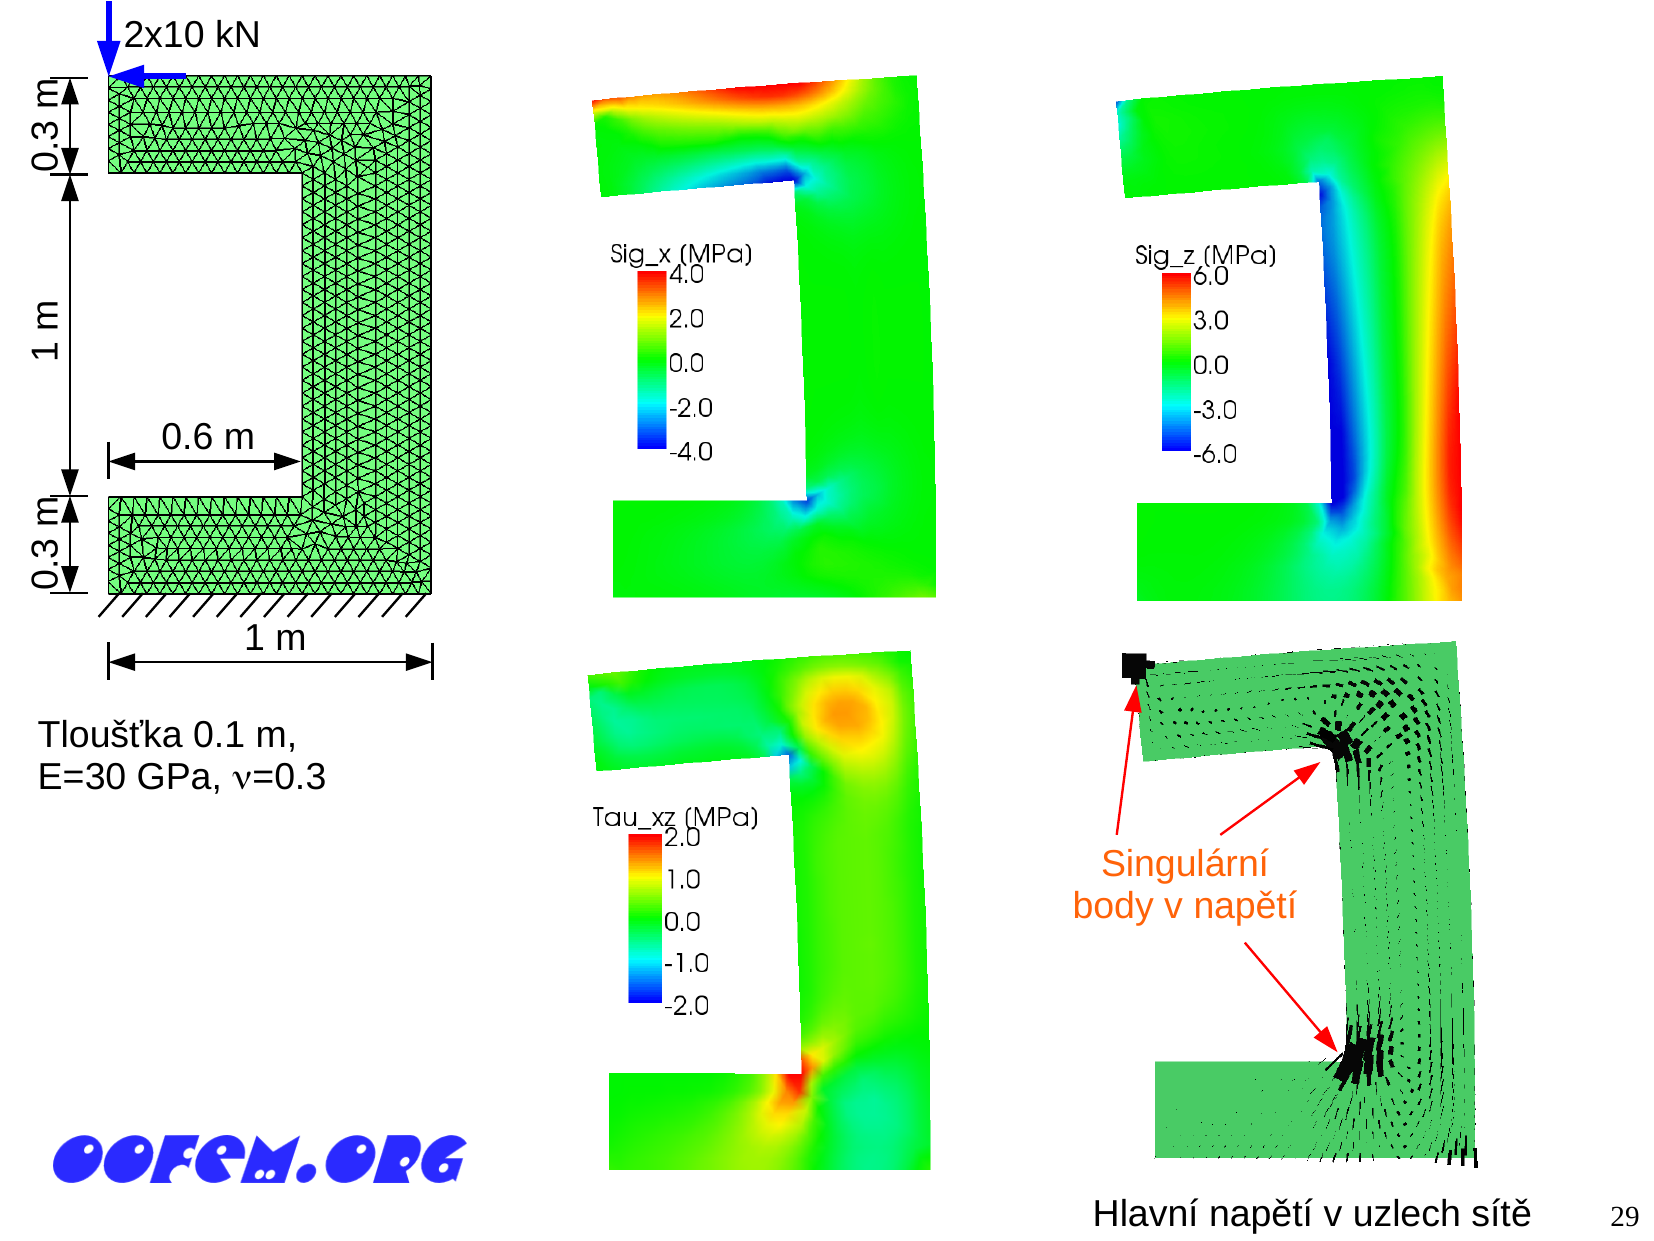

2x10 kN
0.3 m
1 m
0.6 m
0.3 m
1 m
Tloušťka 0.1 m, E=30 GPa, n=0.3
Singulární body v napětí
Hlavní napětí v uzlech sítě
29